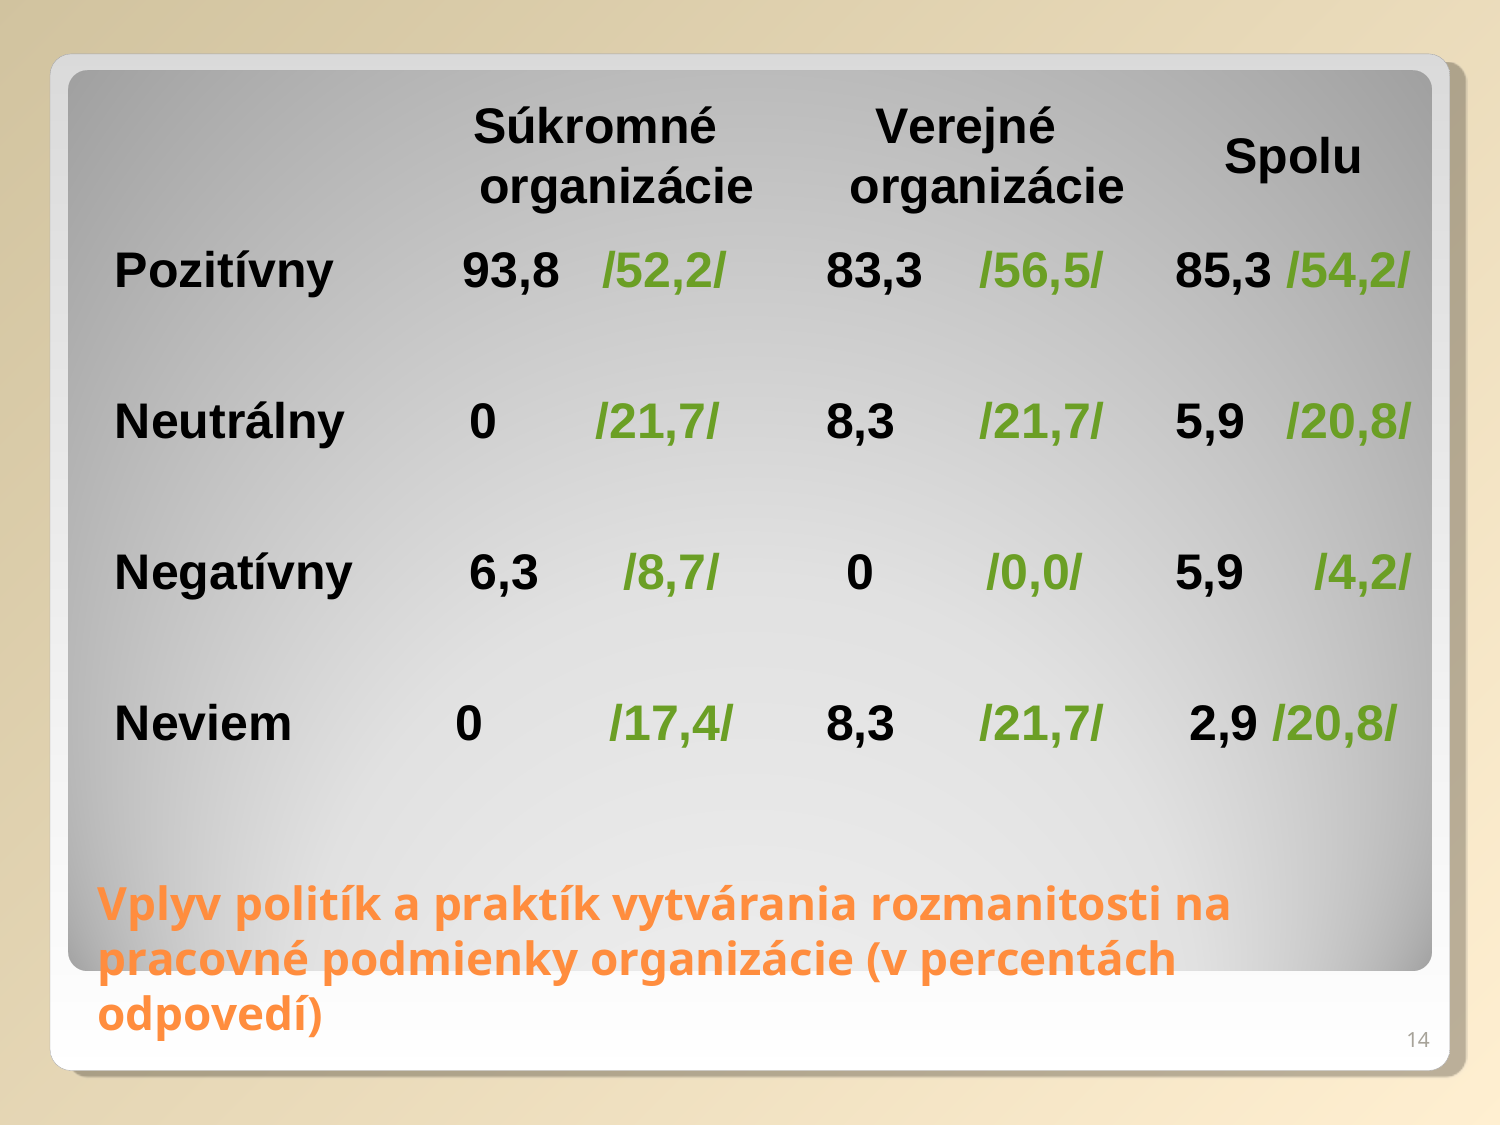

| | Súkromné organizácie | Verejné organizácie | Spolu |
| --- | --- | --- | --- |
| Pozitívny | 93,8 /52,2/ | 83,3 /56,5/ | 85,3 /54,2/ |
| Neutrálny | 0 /21,7/ | 8,3 /21,7/ | 5,9 /20,8/ |
| Negatívny | 6,3 /8,7/ | 0 /0,0/ | 5,9 /4,2/ |
| Neviem | 0 /17,4/ | 8,3 /21,7/ | 2,9 /20,8/ |
# Vplyv politík a praktík vytvárania rozmanitosti na pracovné podmienky organizácie (v percentách odpovedí)